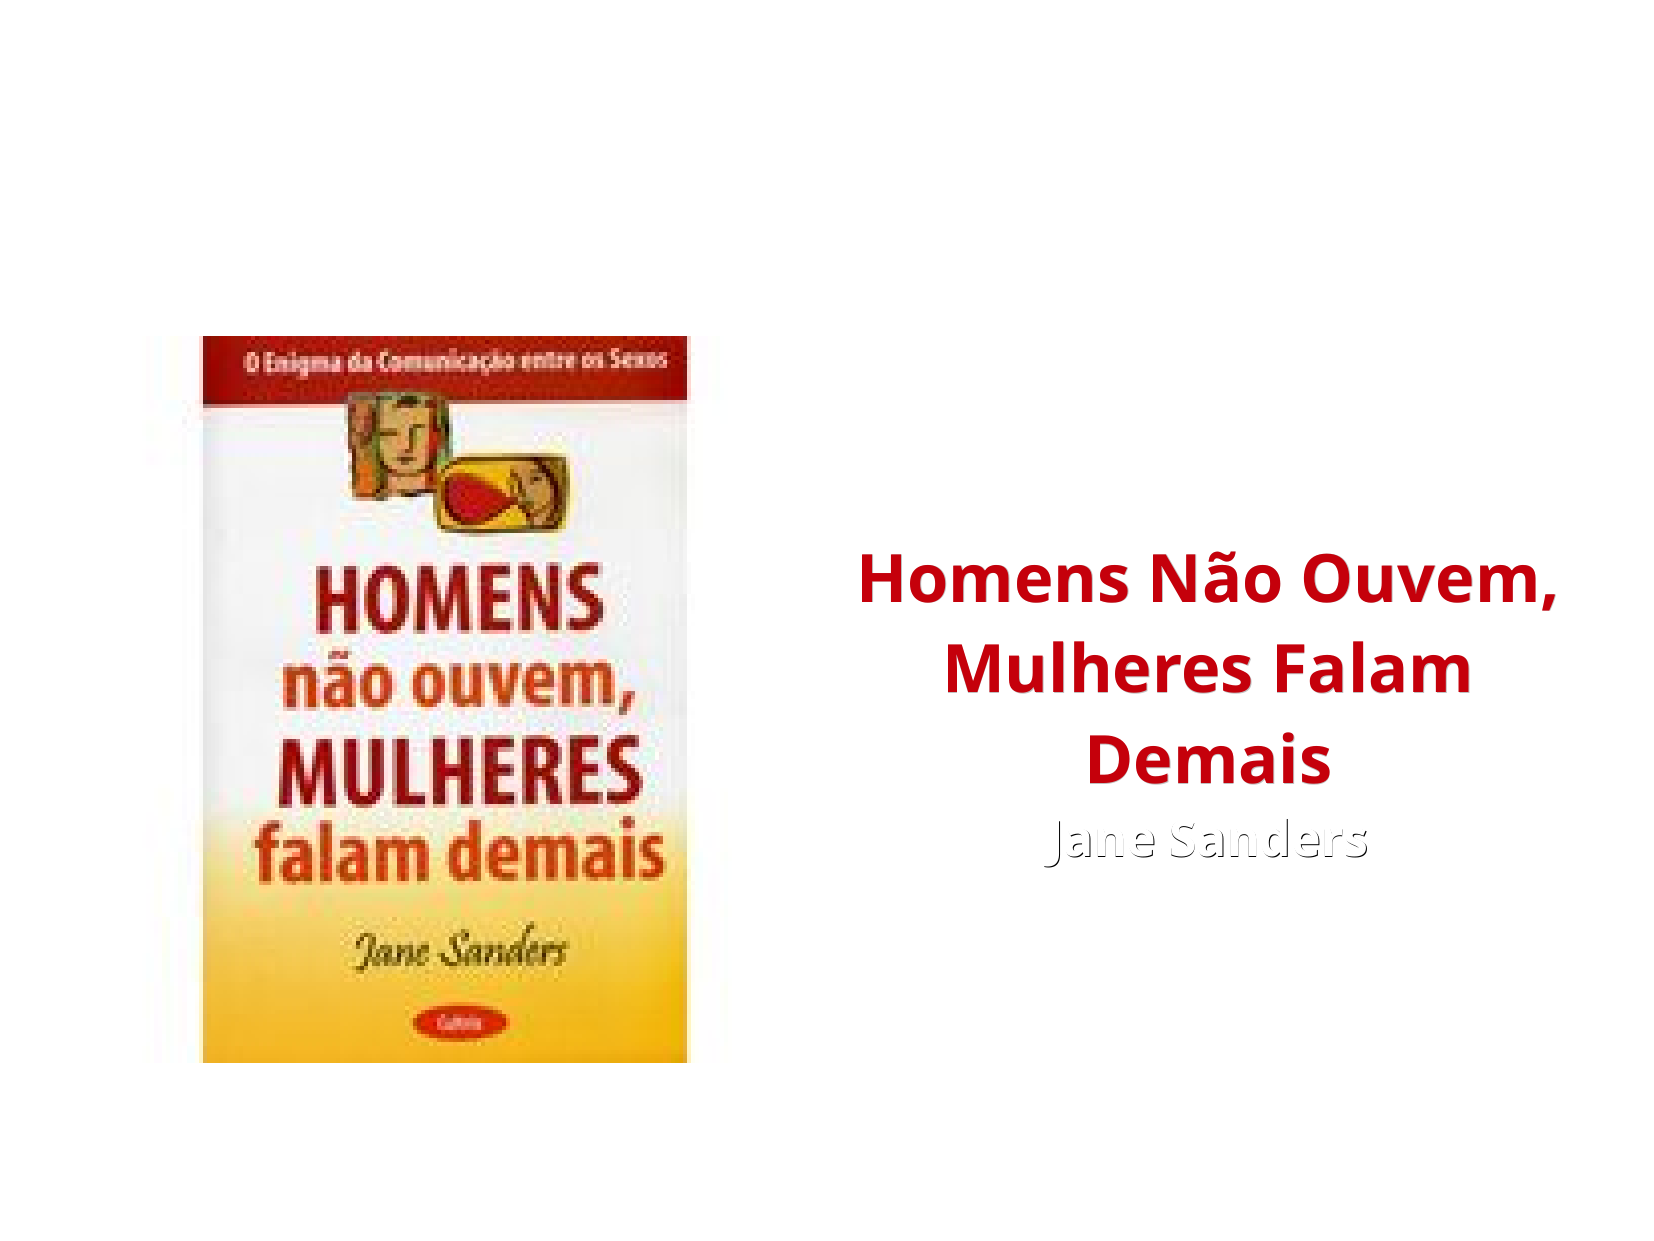

#
Homens Não Ouvem, Mulheres Falam Demais
Jane Sanders